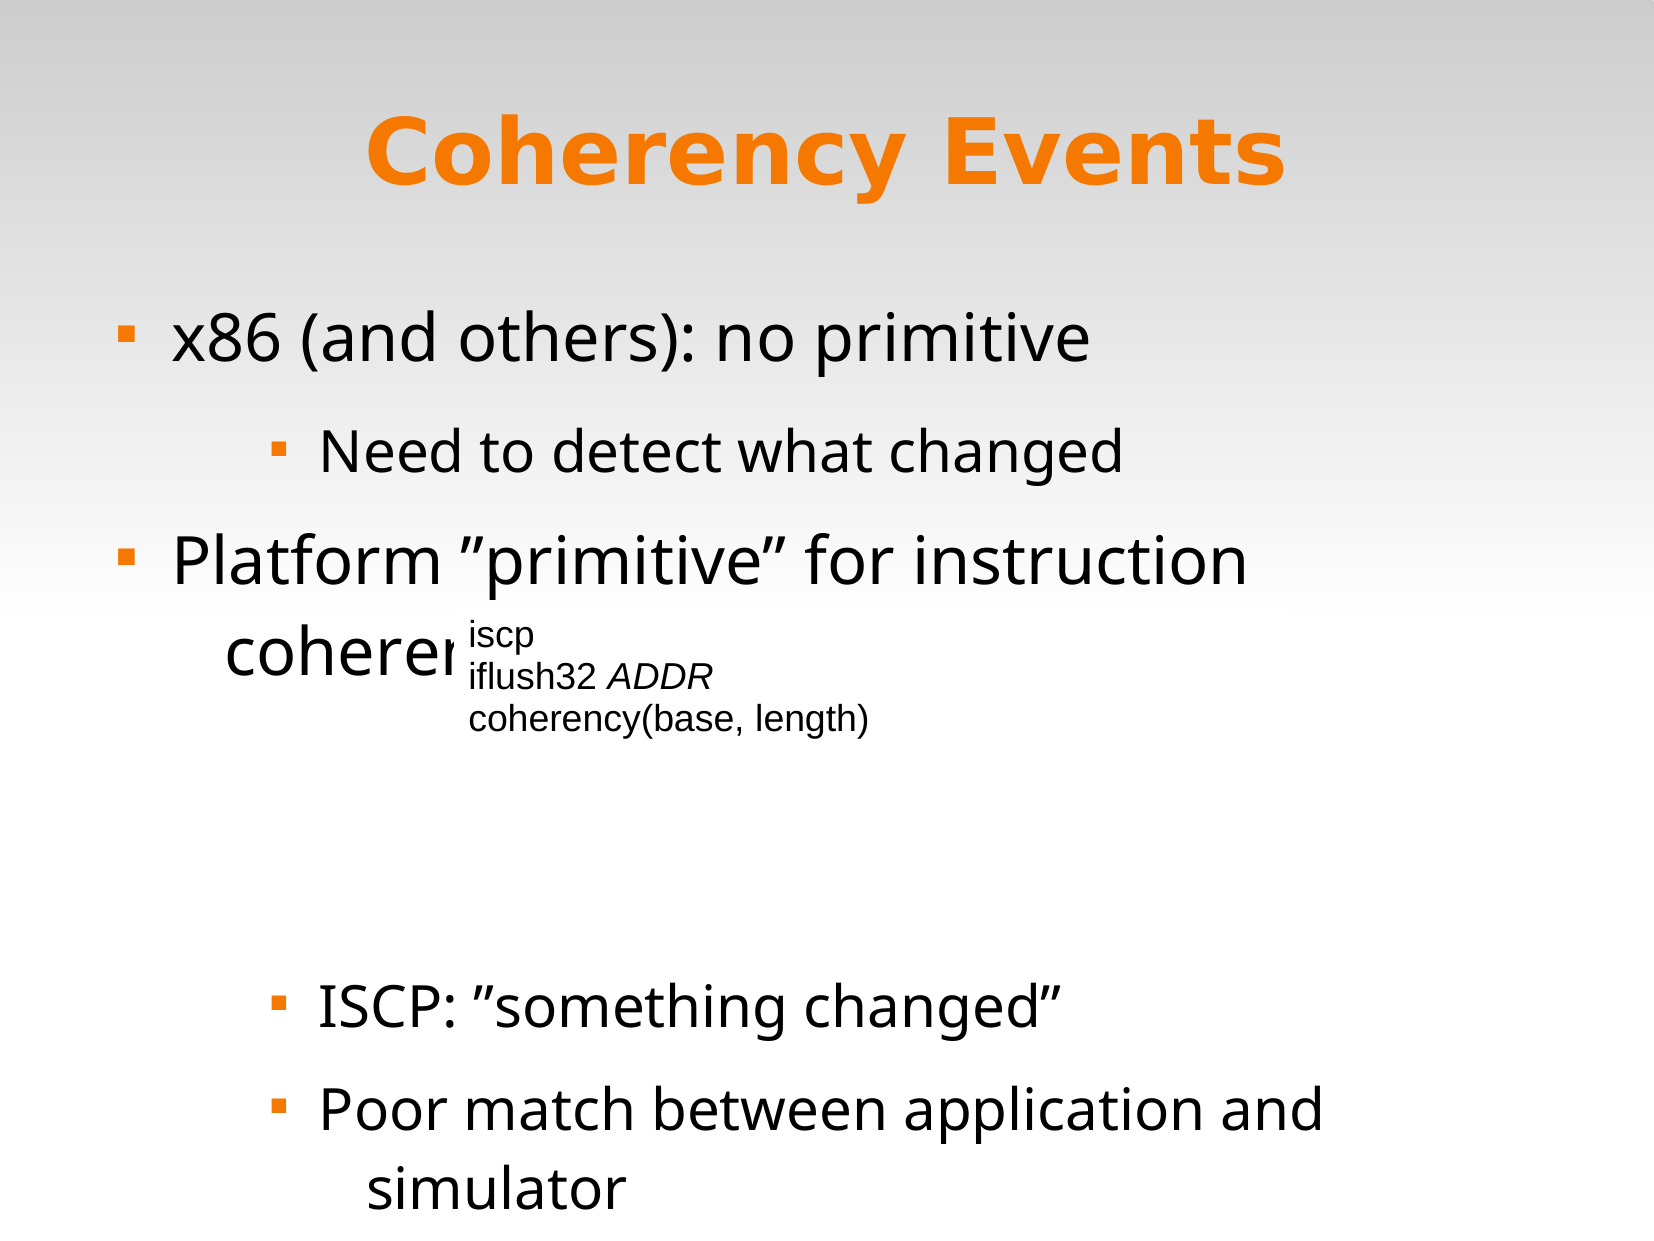

# Coherency Events
x86 (and others): no primitive
Need to detect what changed
Platform ”primitive” for instruction coherency
ISCP: ”something changed”
Poor match between application and simulator
Need to detect what really changed
| iscp iflush32 ADDR coherency(base, length) |
| --- |